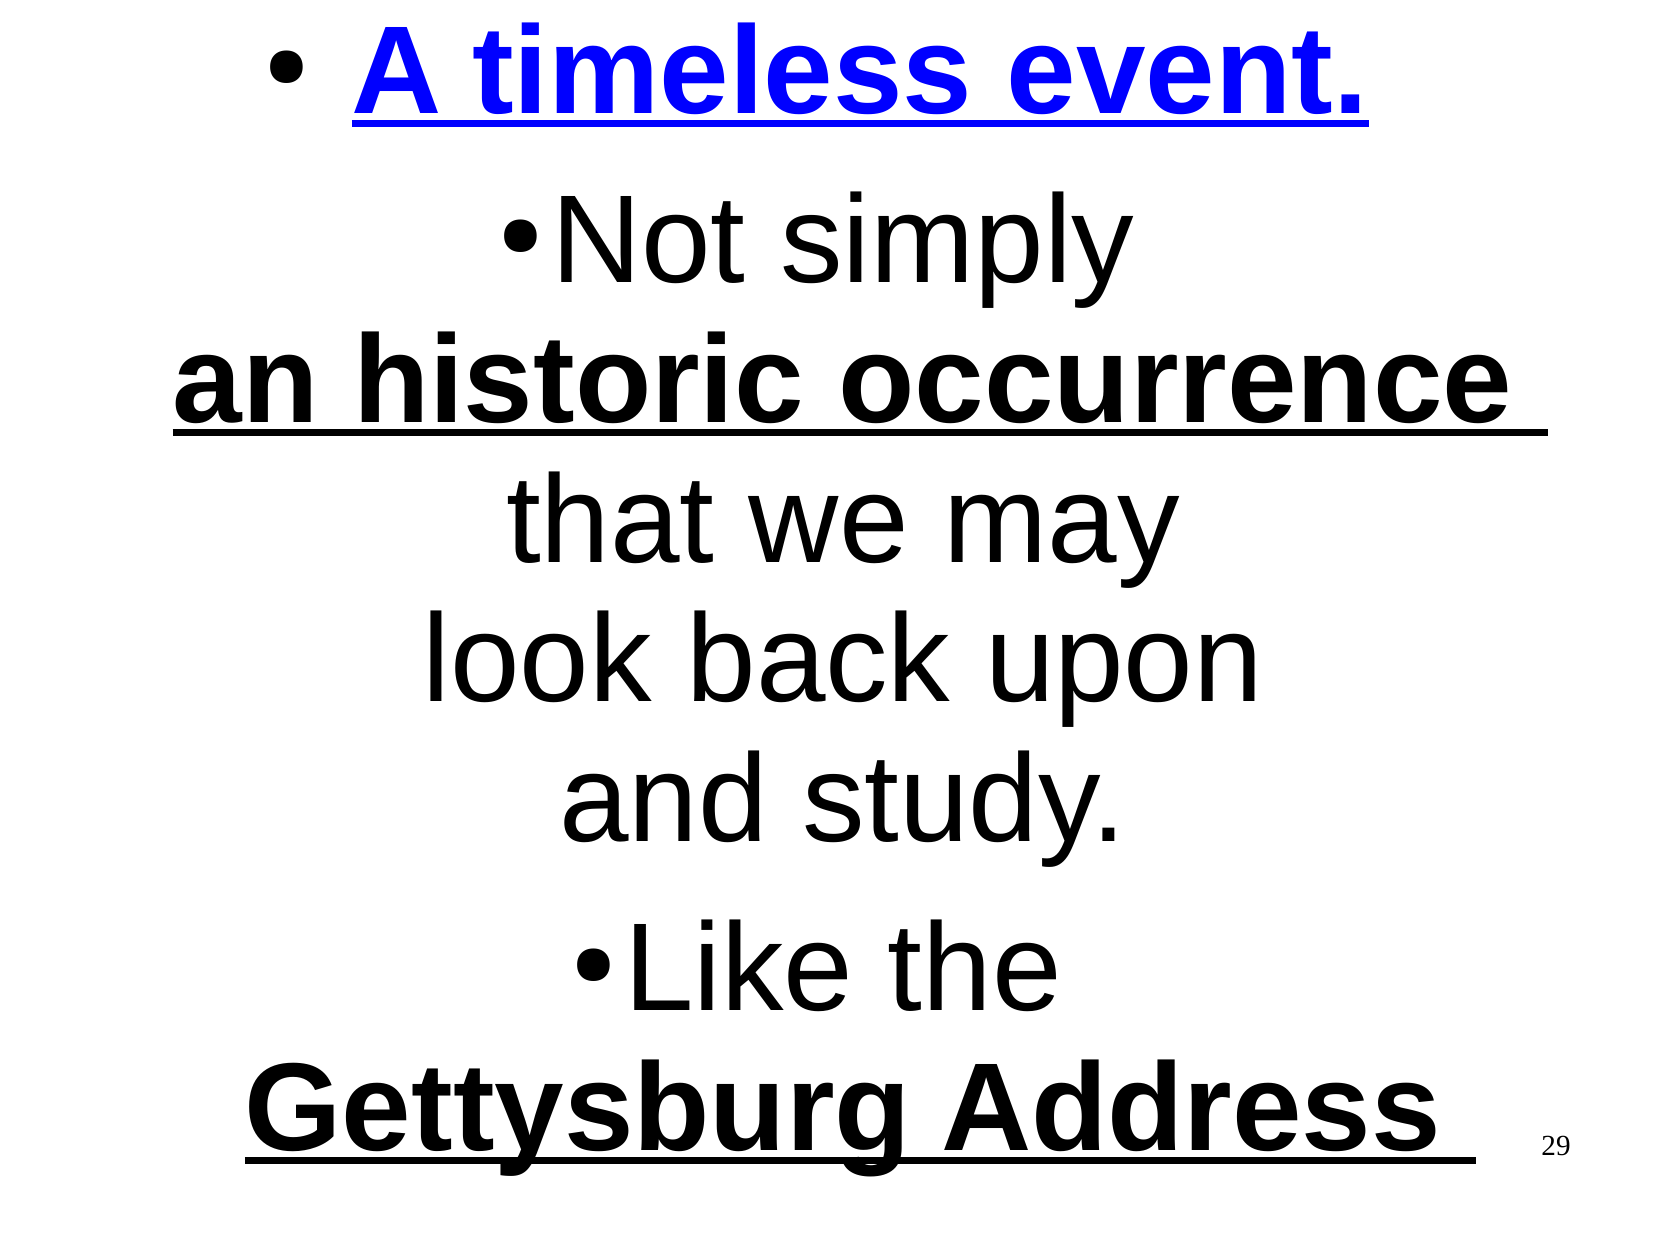

# A timeless event.
Not simply
an historic occurrence
that we may
look back upon
and study.
Like the
Gettysburg Address
29